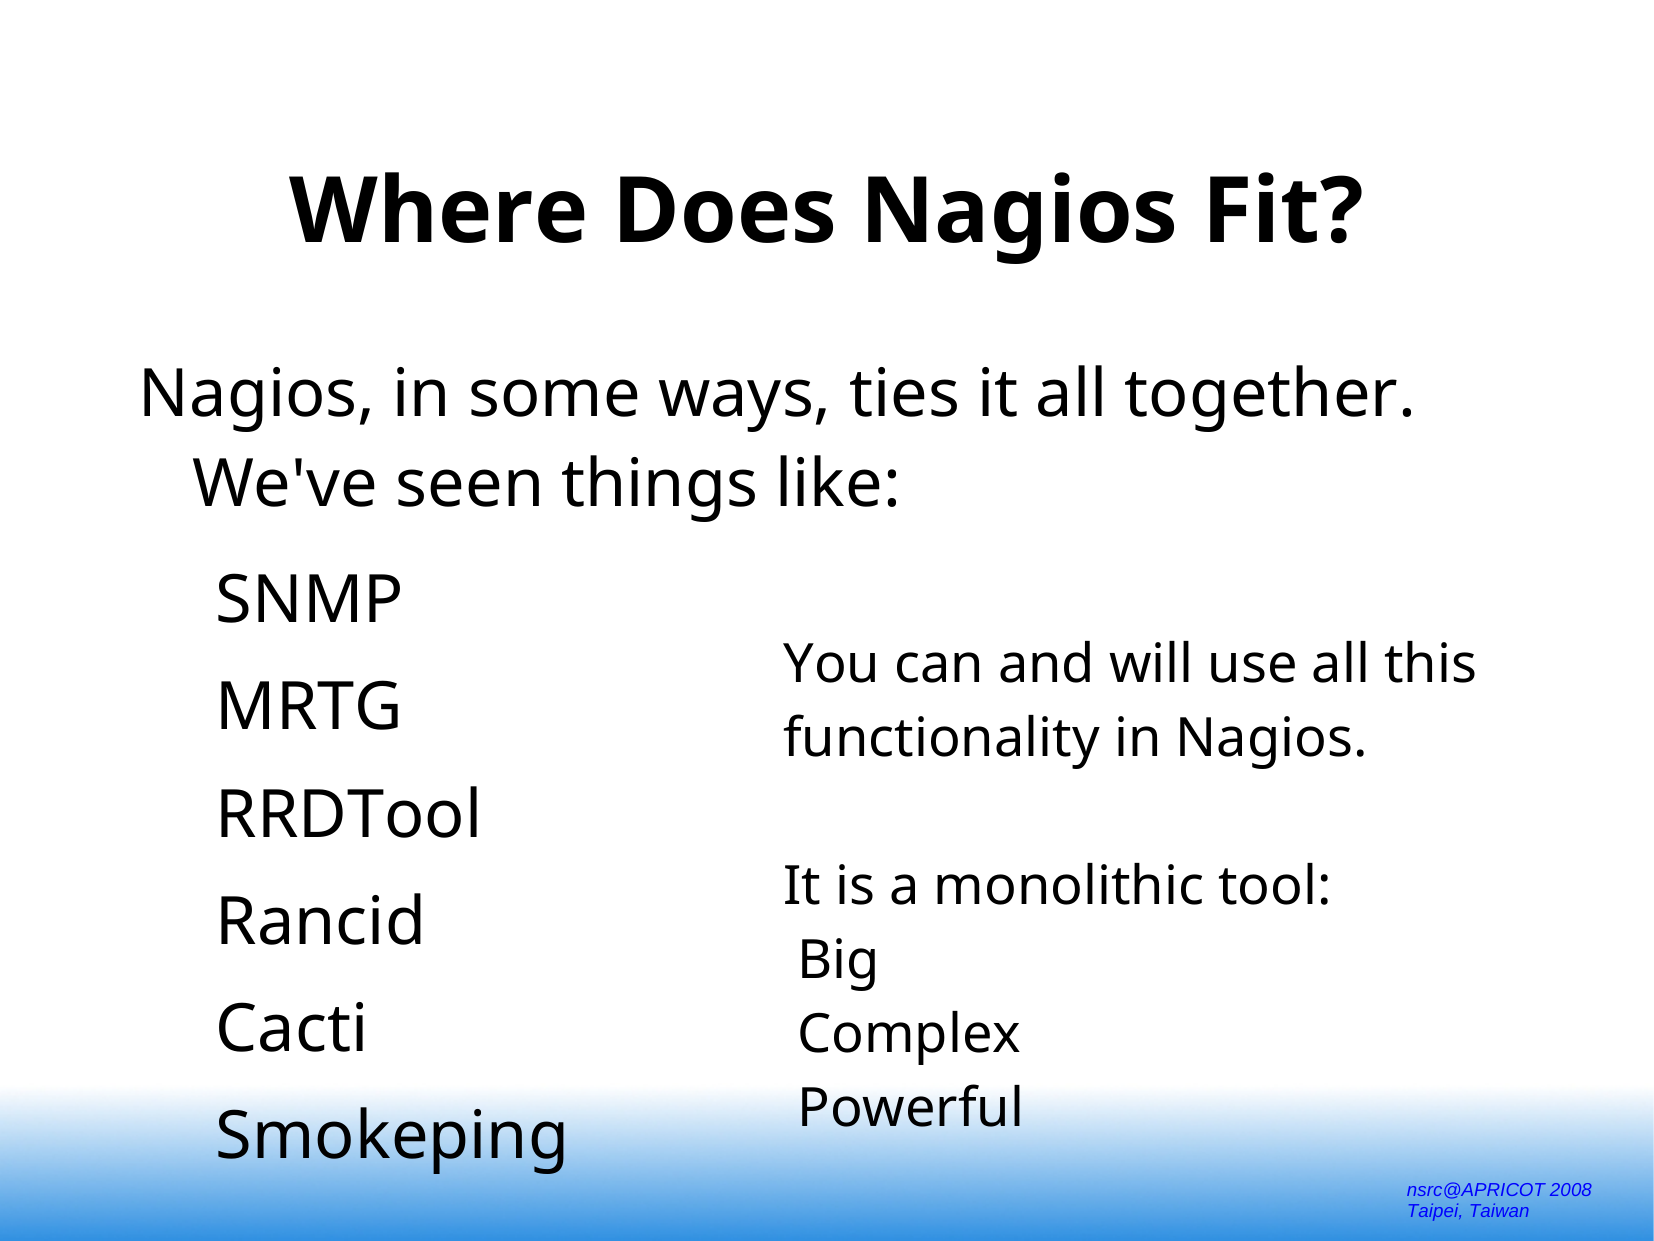

# Where Does Nagios Fit?
Nagios, in some ways, ties it all together. We've seen things like:
SNMP
MRTG
RRDTool
Rancid
Cacti
Smokeping
You can and will use all this functionality in Nagios.
It is a monolithic tool:
 Big
 Complex
 Powerful